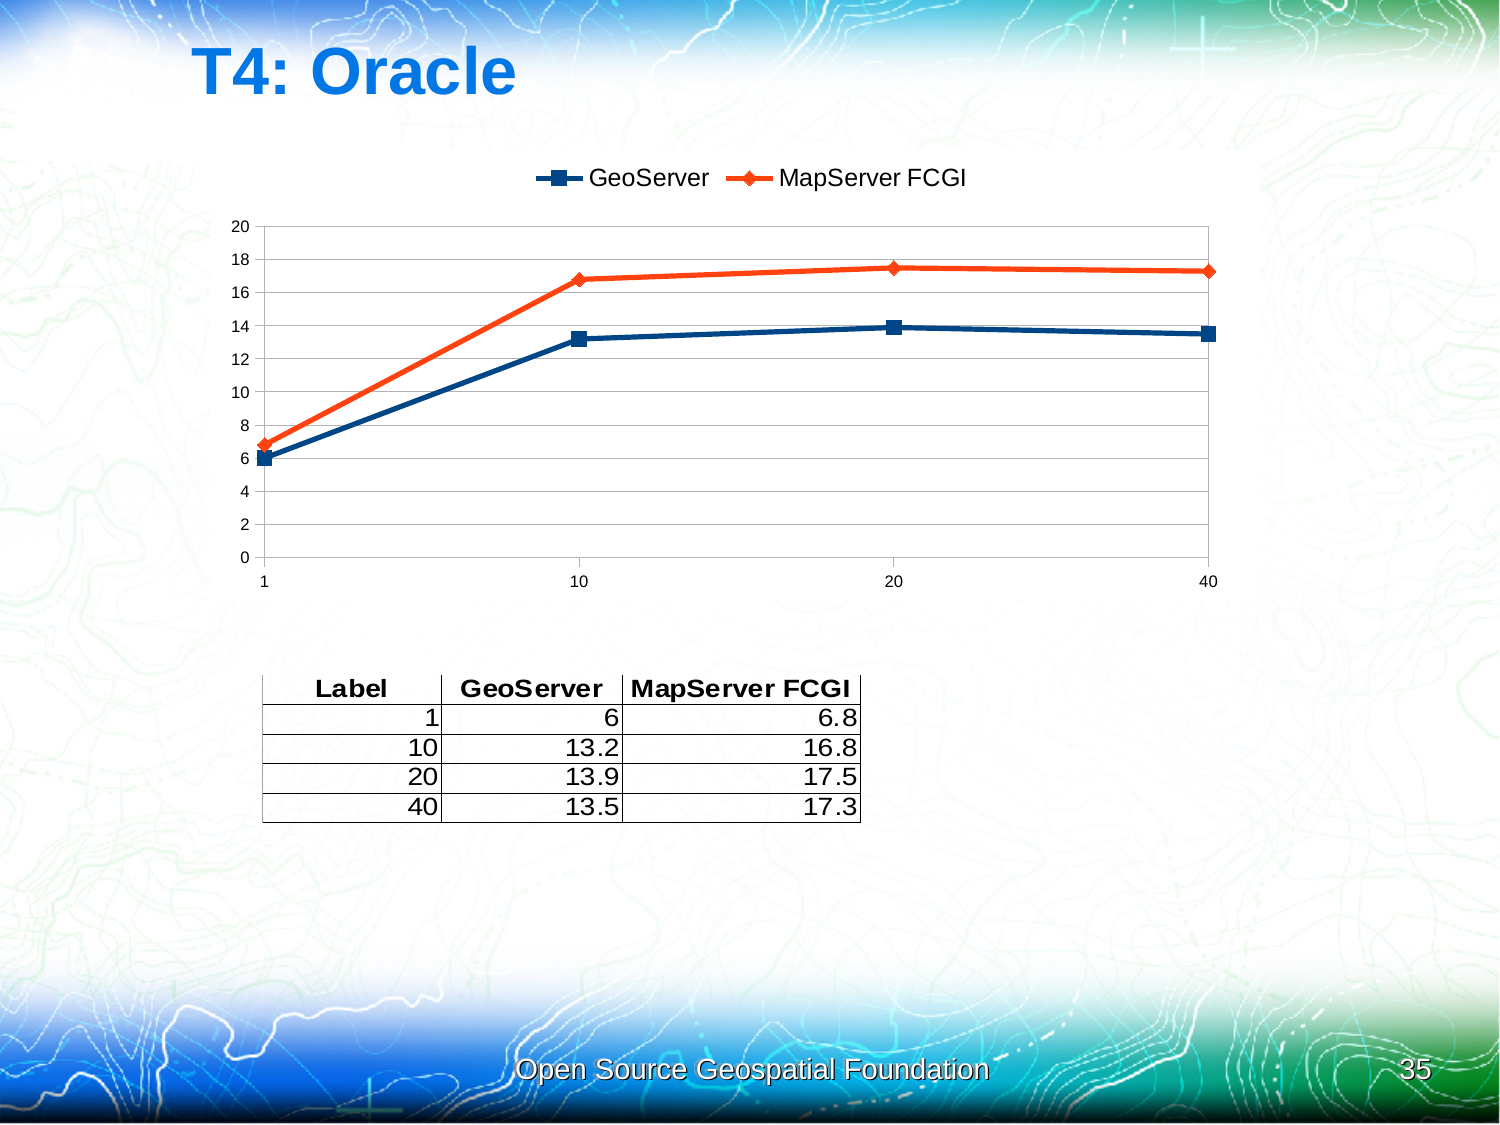

# T4: Oracle
### Chart
| Category | GeoServer | MapServer FCGI |
|---|---|---|
| 1 | 6.0 | 6.8 |
| 10 | 13.2 | 16.8 |
| 20 | 13.9 | 17.5 |
| 40 | 13.5 | 17.3 |Open Source Geospatial Foundation
35